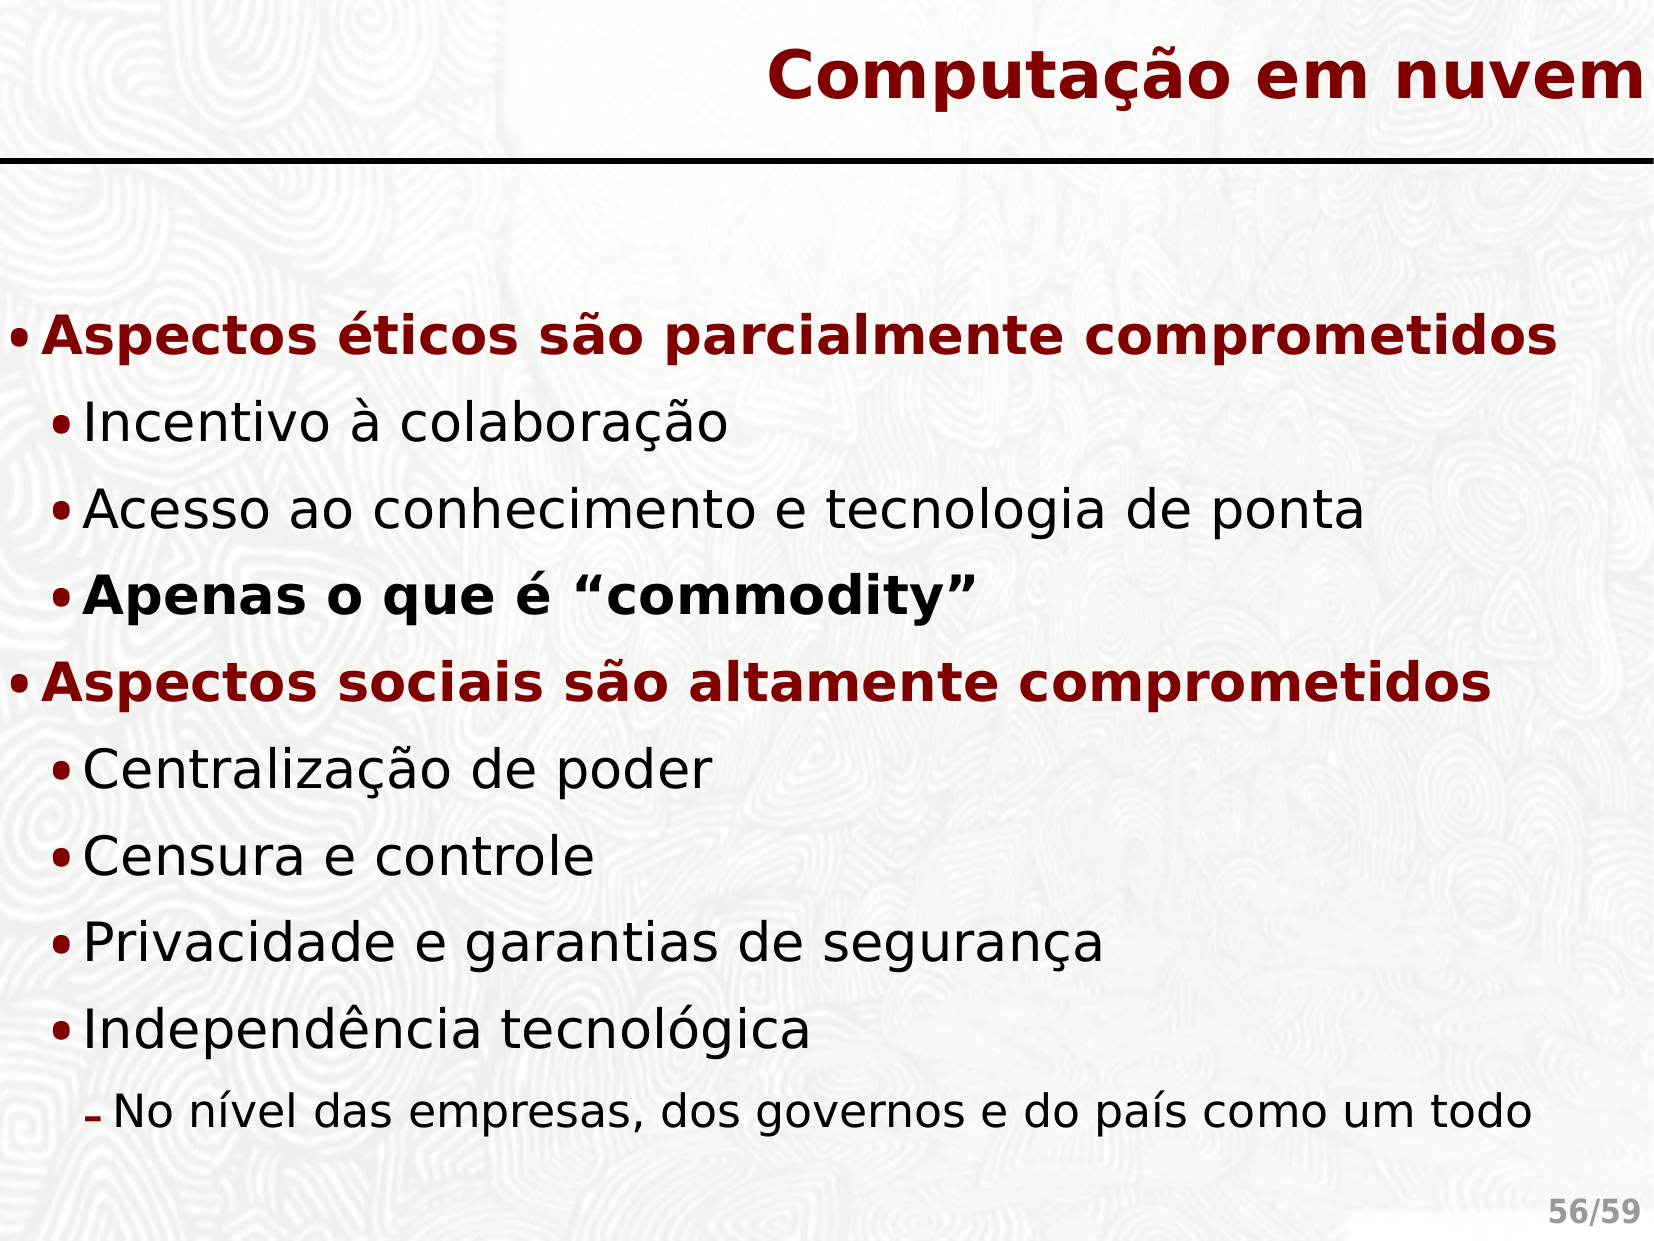

# Computação em nuvem
Aspectos éticos são parcialmente comprometidos
Incentivo à colaboração
Acesso ao conhecimento e tecnologia de ponta
Apenas o que é “commodity”
Aspectos sociais são altamente comprometidos
Centralização de poder
Censura e controle
Privacidade e garantias de segurança
Independência tecnológica
No nível das empresas, dos governos e do país como um todo
56